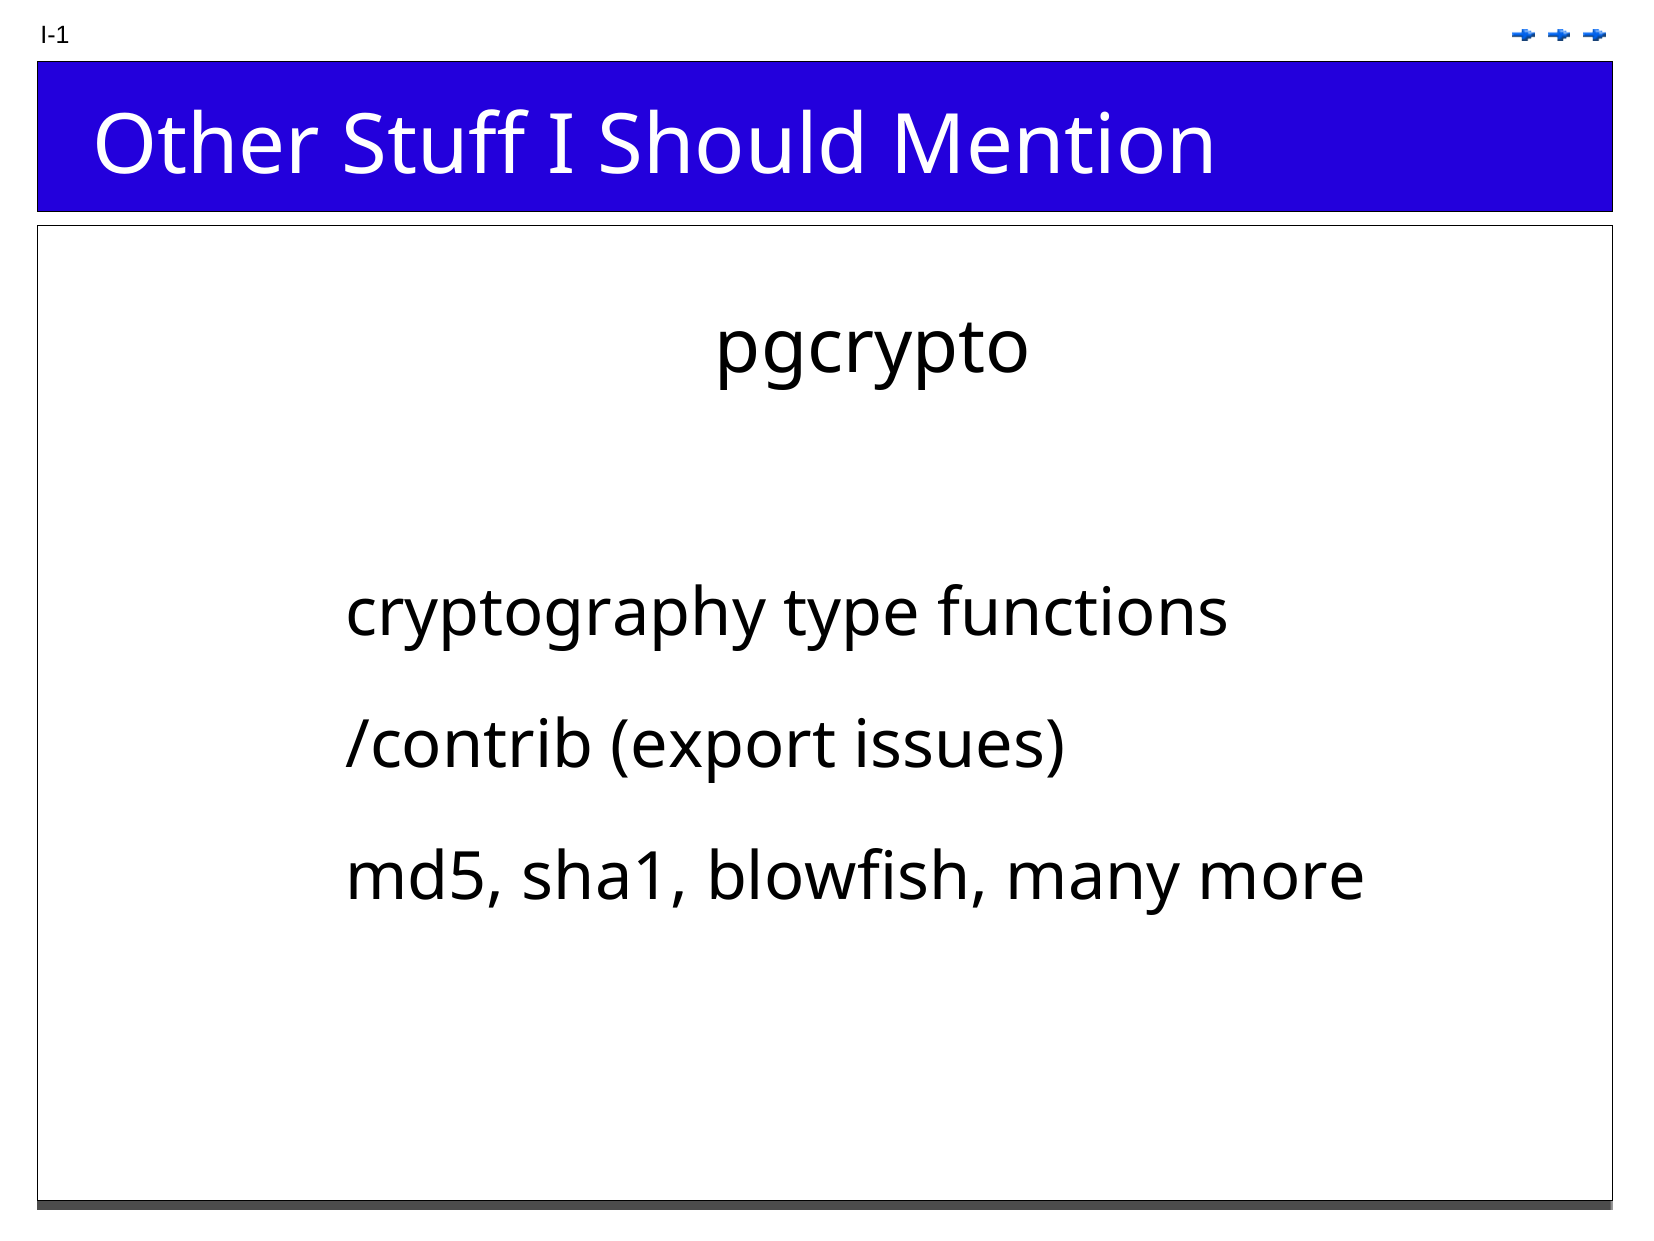

I-1
Other Stuff I Should Mention
pgcrypto
 cryptography type functions
 /contrib (export issues)
 md5, sha1, blowfish, many more